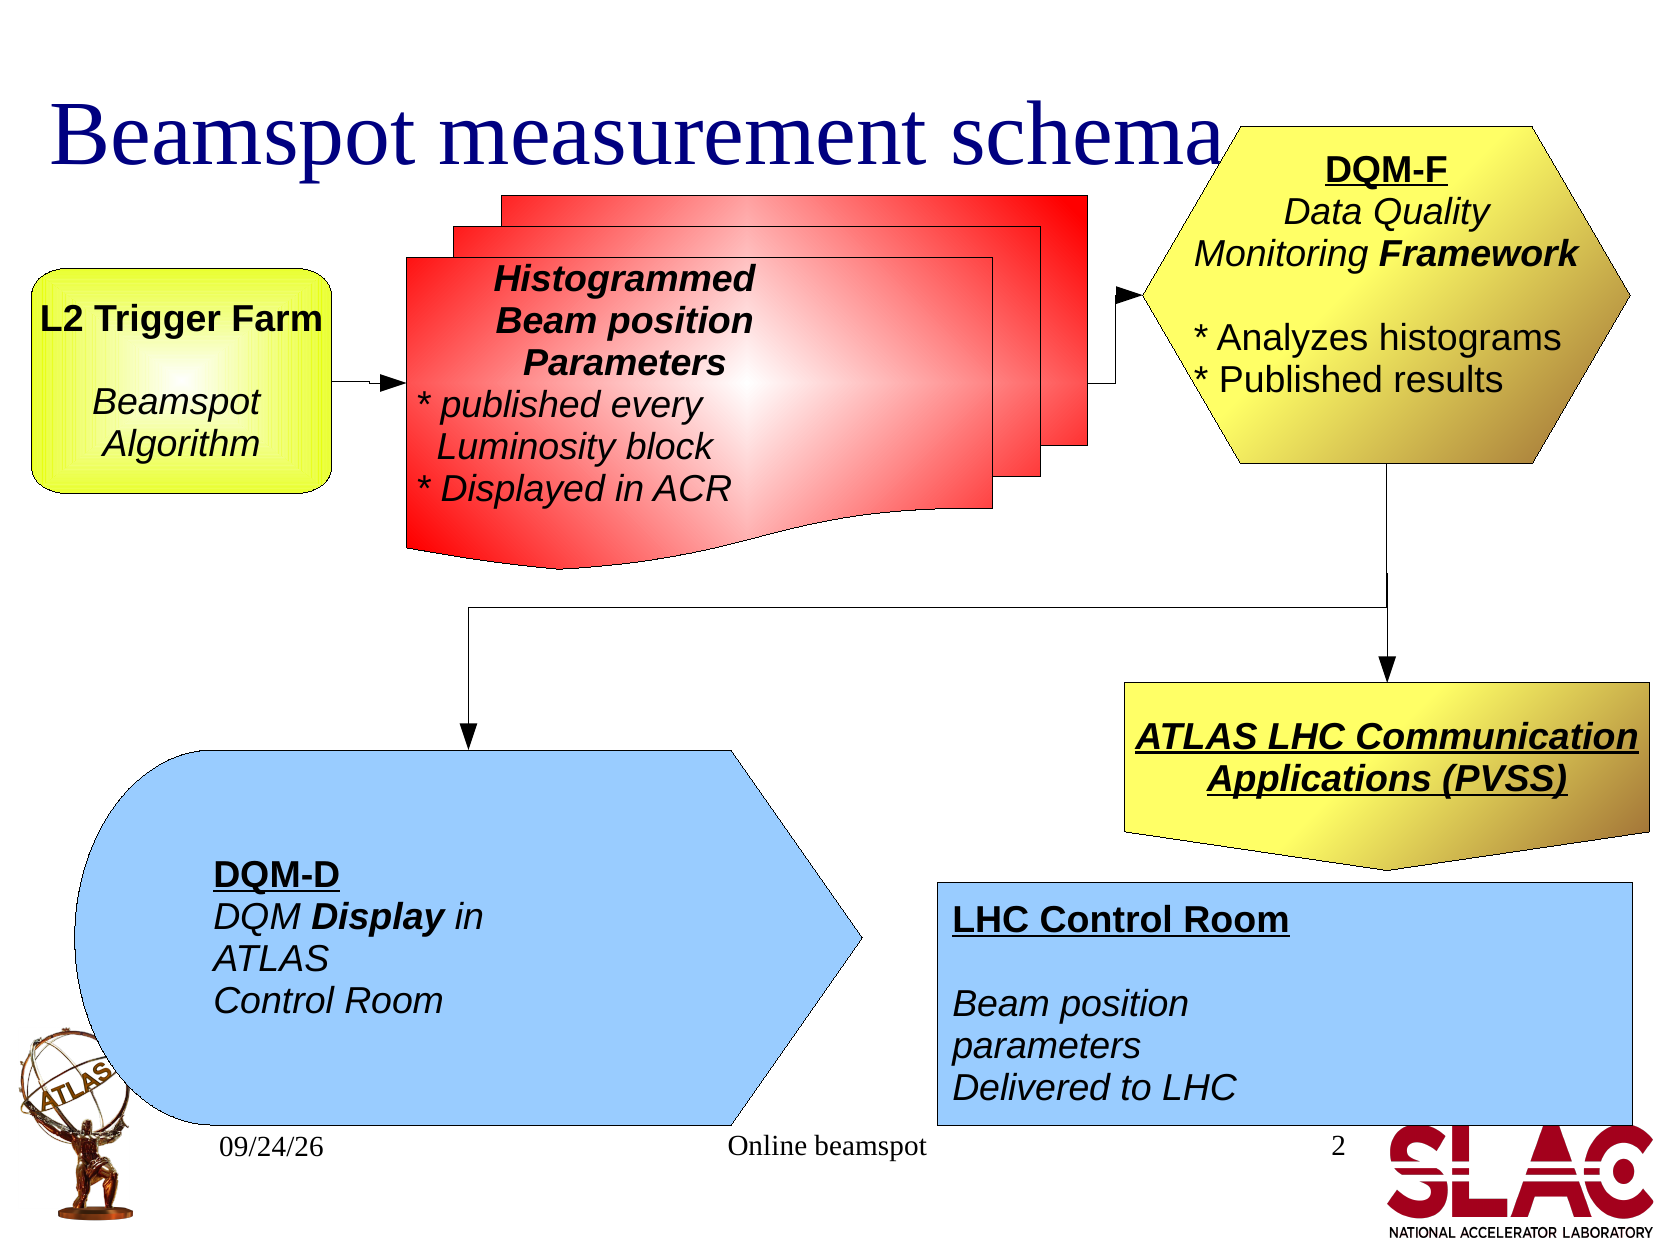

# Beamspot measurement schema
DQM-F
Data Quality
Monitoring Framework
* Analyzes histograms
* Published results
Histogrammed
Beam position
Parameters
* published every
 Luminosity block
* Displayed in ACR
L2 Trigger Farm
Beamspot
Algorithm
ATLAS LHC Communication
Applications (PVSS)
DQM-D
DQM Display in
ATLAS
Control Room
LHC Control Room
Beam position
parameters
Delivered to LHC
Online beamspot
2